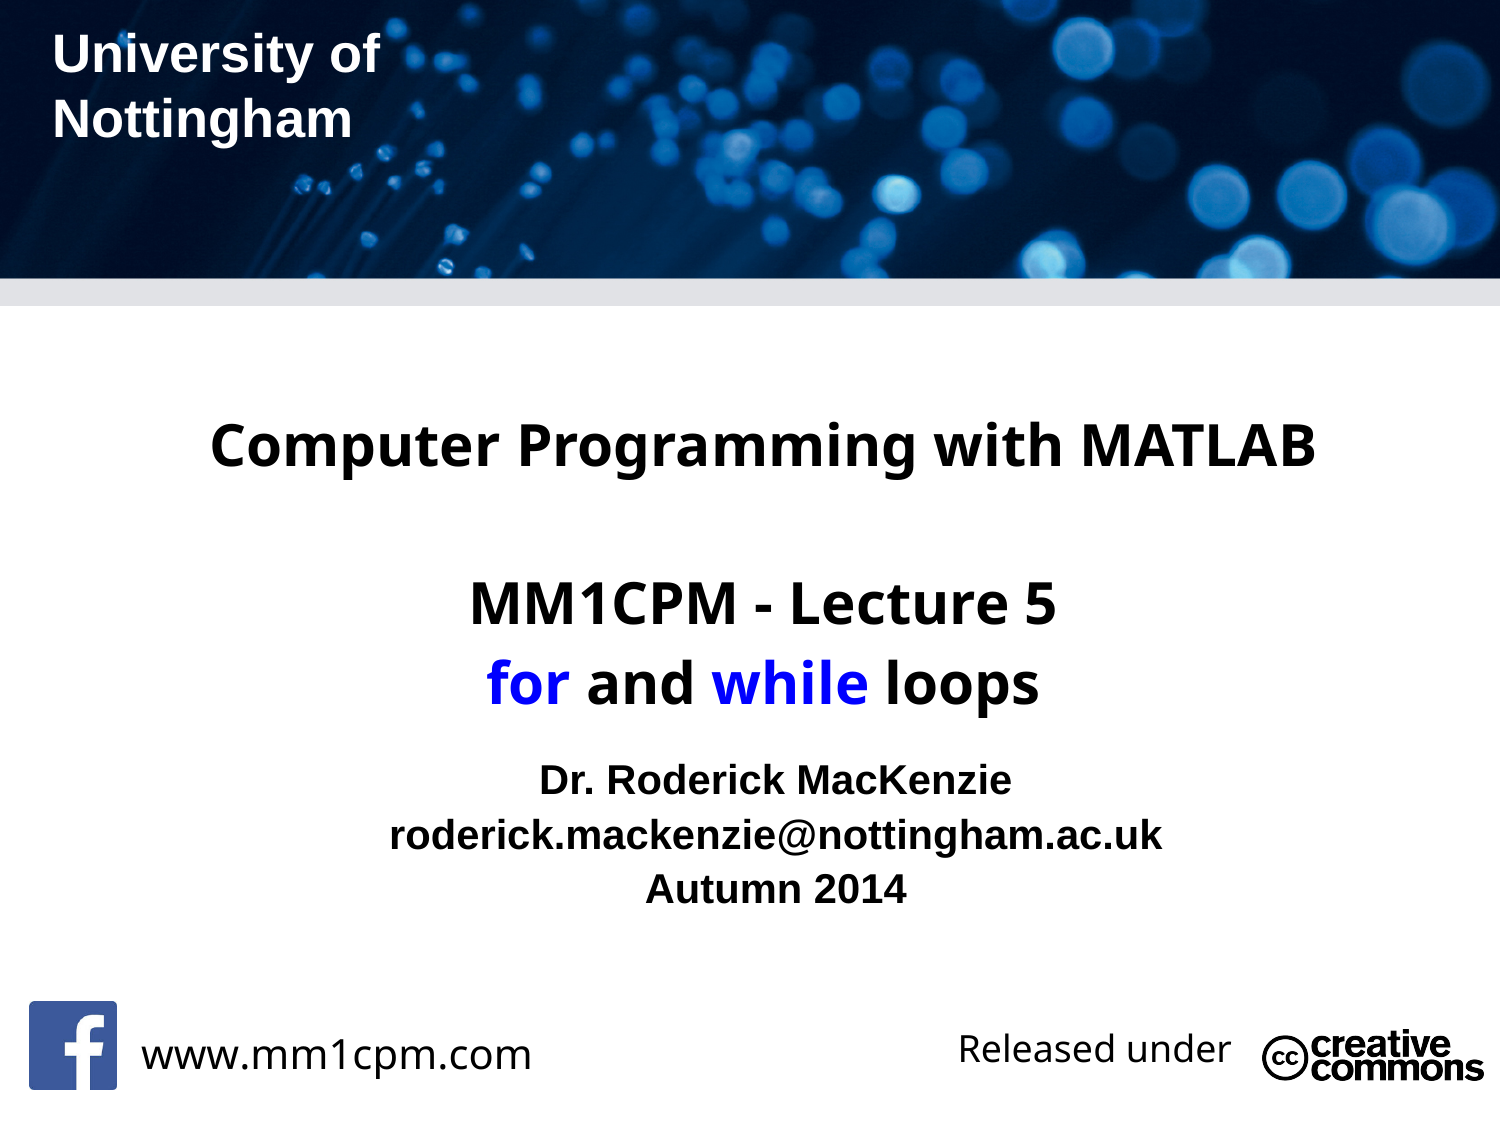

Computer Programming with MATLAB
MM1CPM - Lecture 5
for and while loops
# Dr. Roderick MacKenzie
roderick.mackenzie@nottingham.ac.uk
Autumn 2014
Released under
www.mm1cpm.com